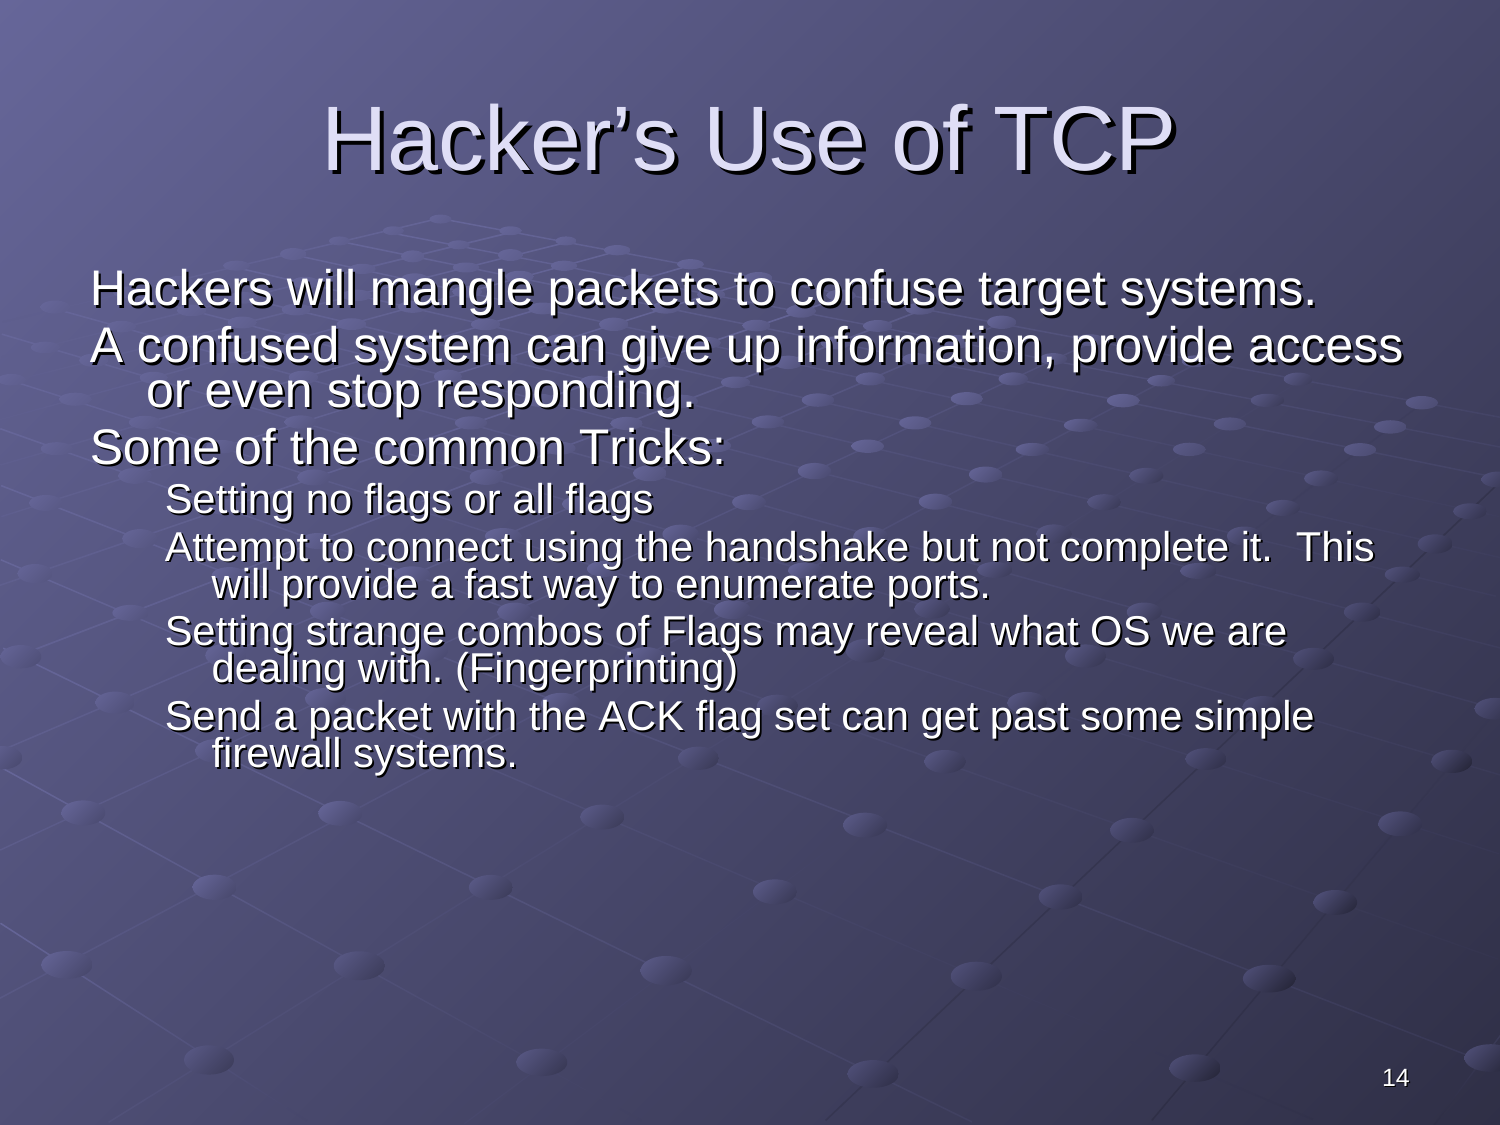

# Hacker’s Use of TCP
Hackers will mangle packets to confuse target systems.
A confused system can give up information, provide access or even stop responding.
Some of the common Tricks:
Setting no flags or all flags
Attempt to connect using the handshake but not complete it. This will provide a fast way to enumerate ports.
Setting strange combos of Flags may reveal what OS we are dealing with. (Fingerprinting)
Send a packet with the ACK flag set can get past some simple firewall systems.
14